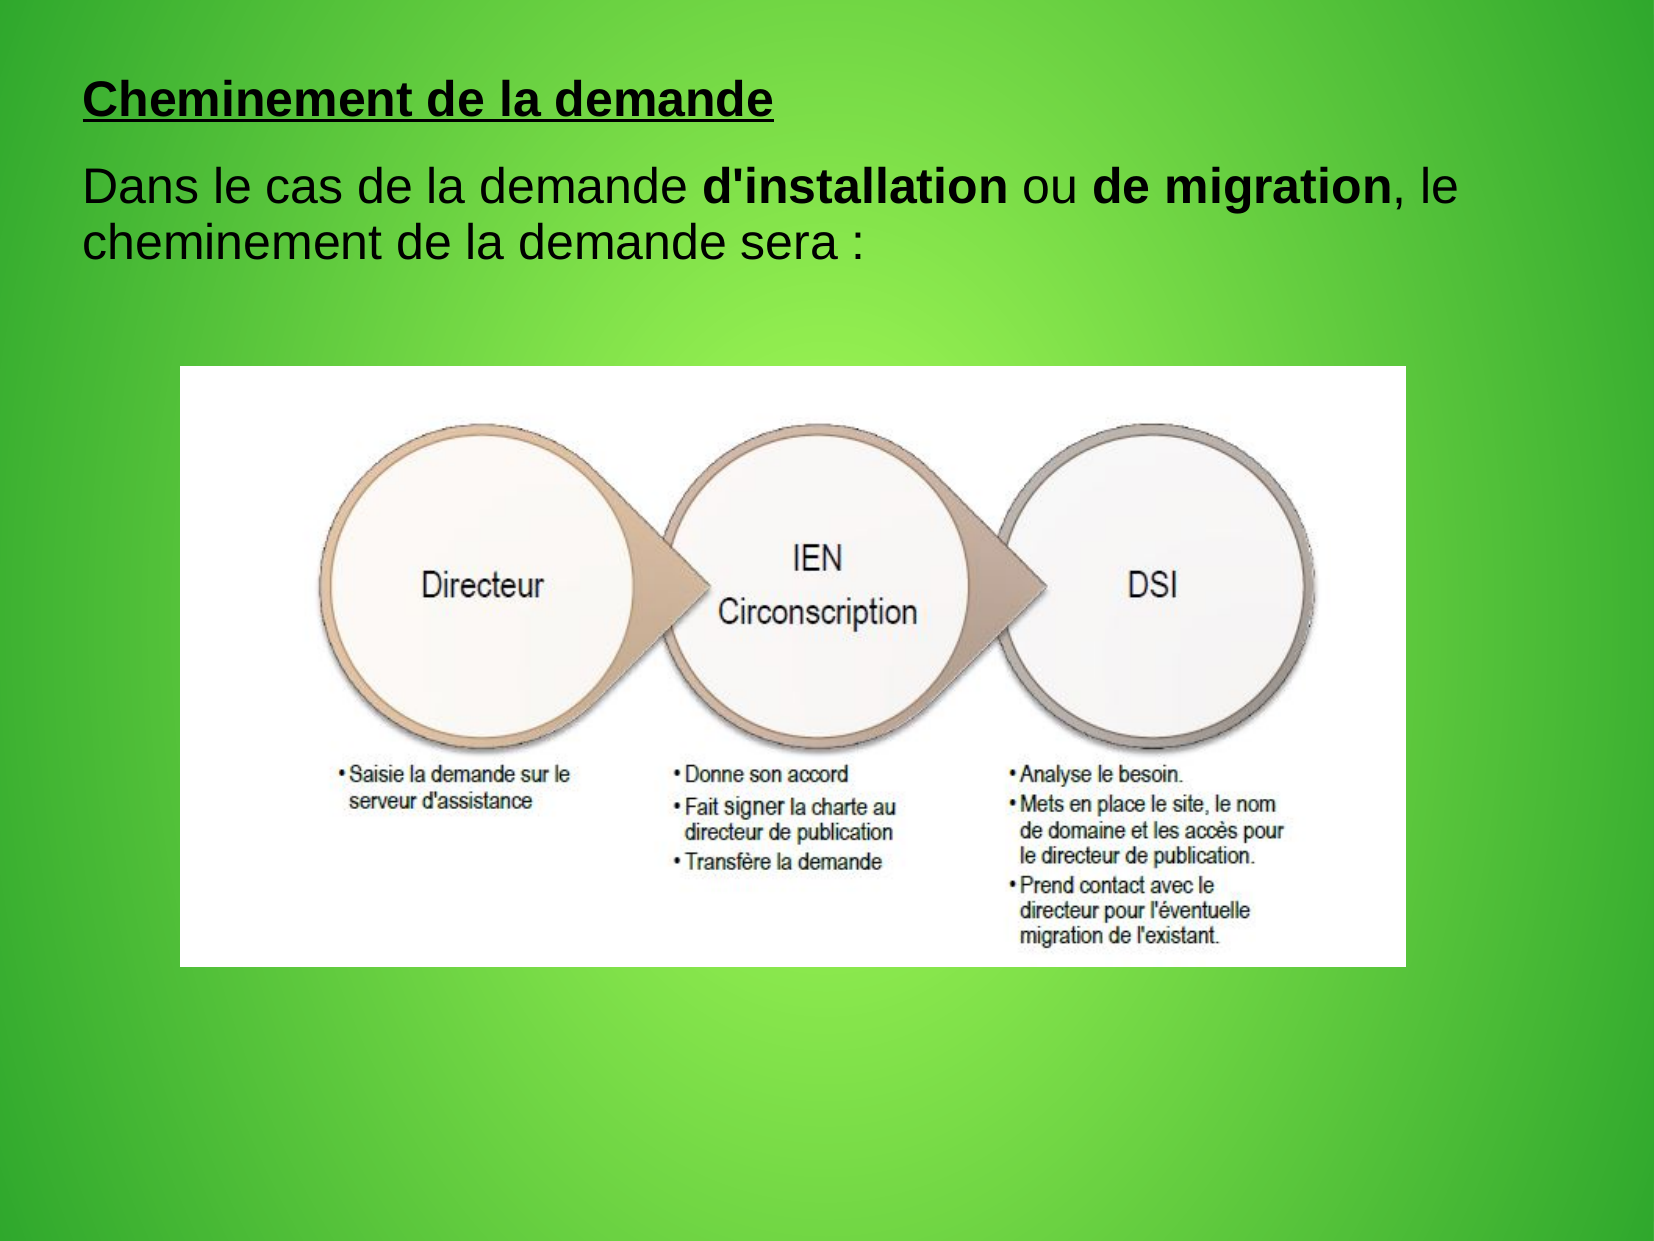

# Cheminement de la demande
Dans le cas de la demande d'installation ou de migration, le cheminement de la demande sera :